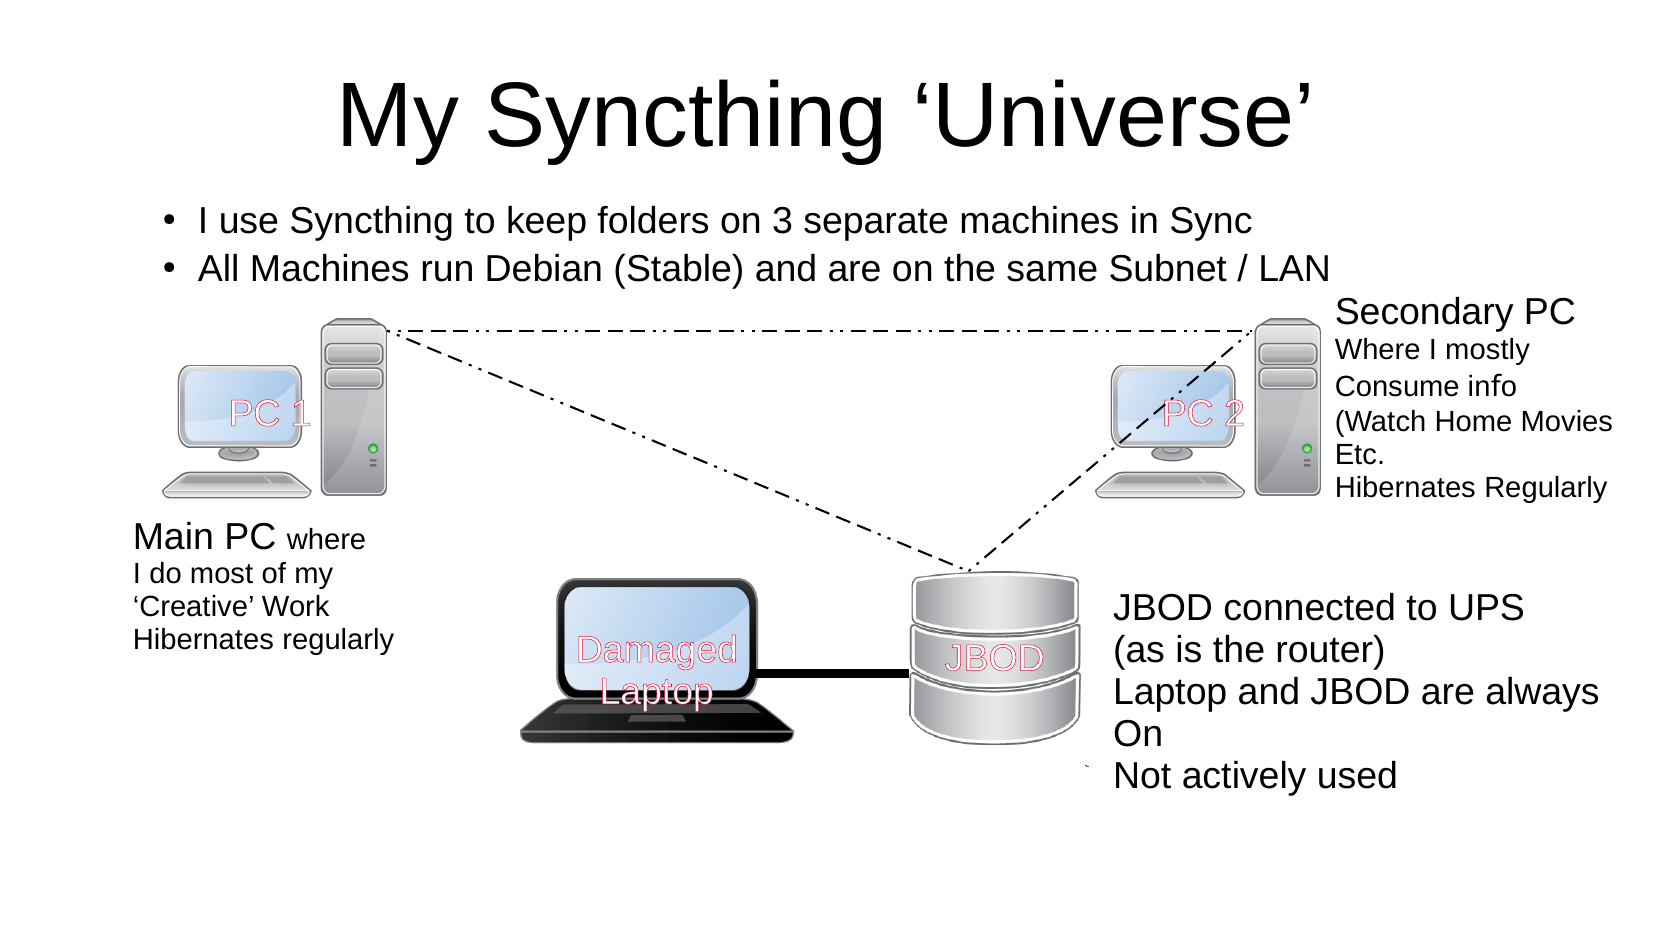

# My Syncthing ‘Universe’
I use Syncthing to keep folders on 3 separate machines in Sync
All Machines run Debian (Stable) and are on the same Subnet / LAN
Secondary PC
Where I mostly
Consume info
(Watch Home Movies Etc.
Hibernates Regularly
PC 1
PC 2
Main PC where
I do most of my
‘Creative’ Work
Hibernates regularly
Damaged
Laptop
JBOD
JBOD connected to UPS
(as is the router)
Laptop and JBOD are always
On
Not actively used